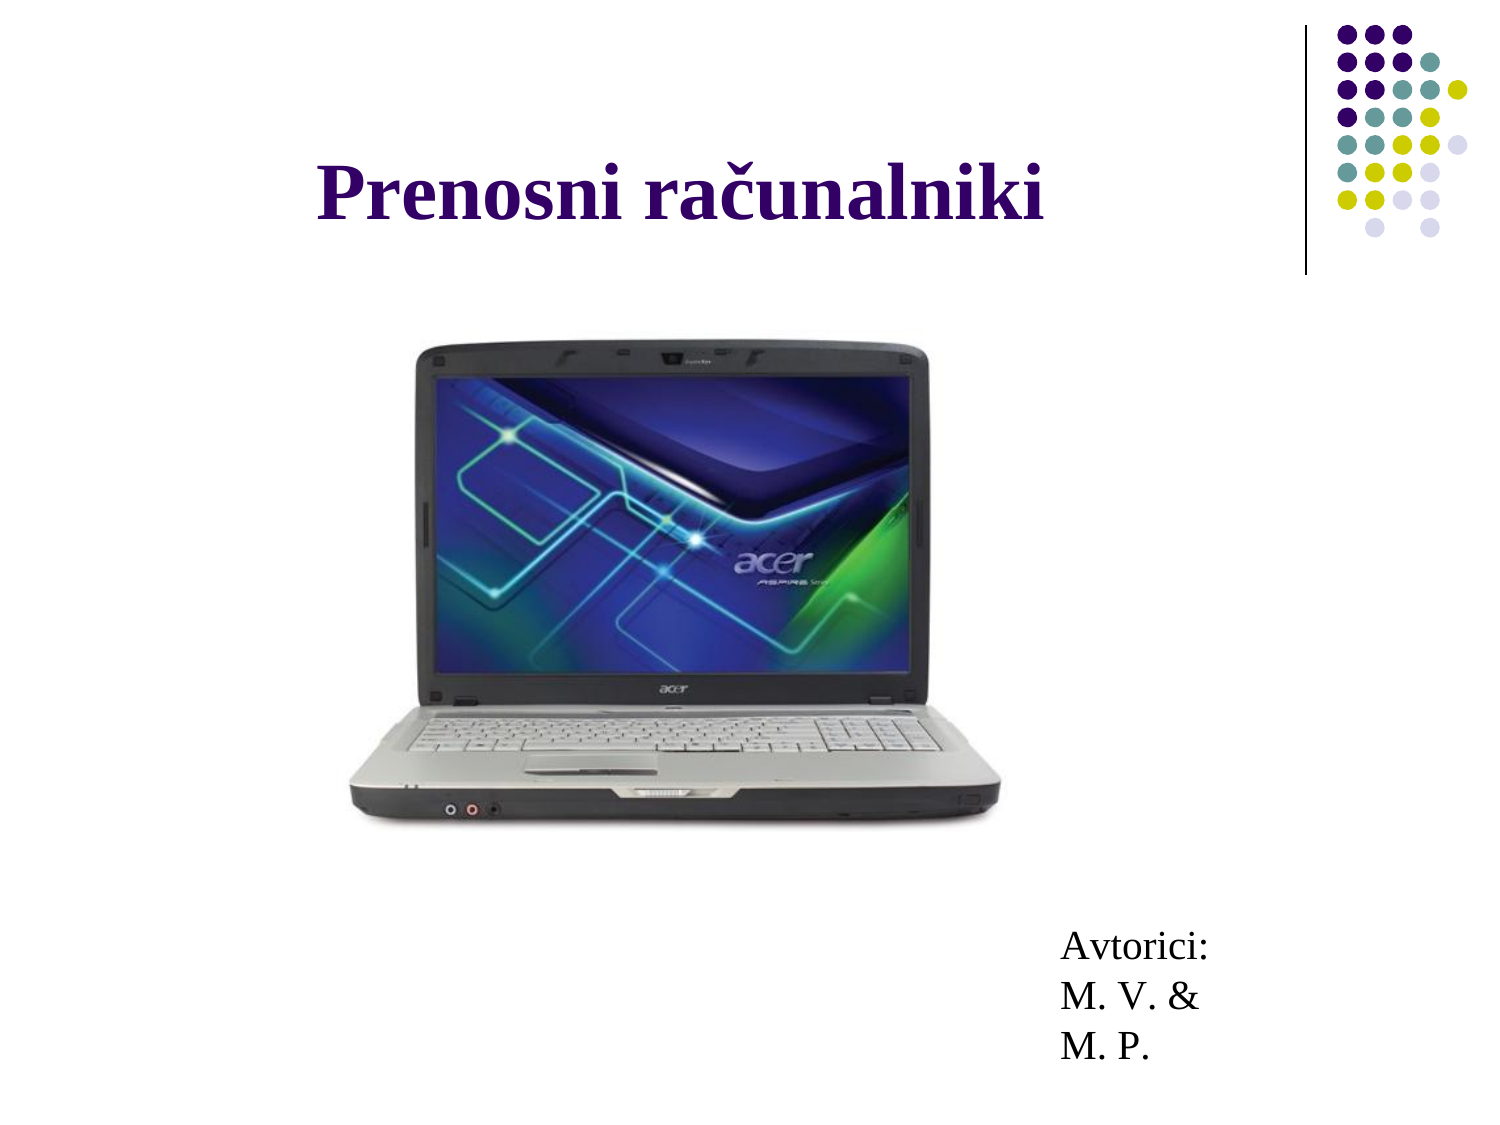

# Prenosni računalniki
Avtorici:
M. V. &
M. P.